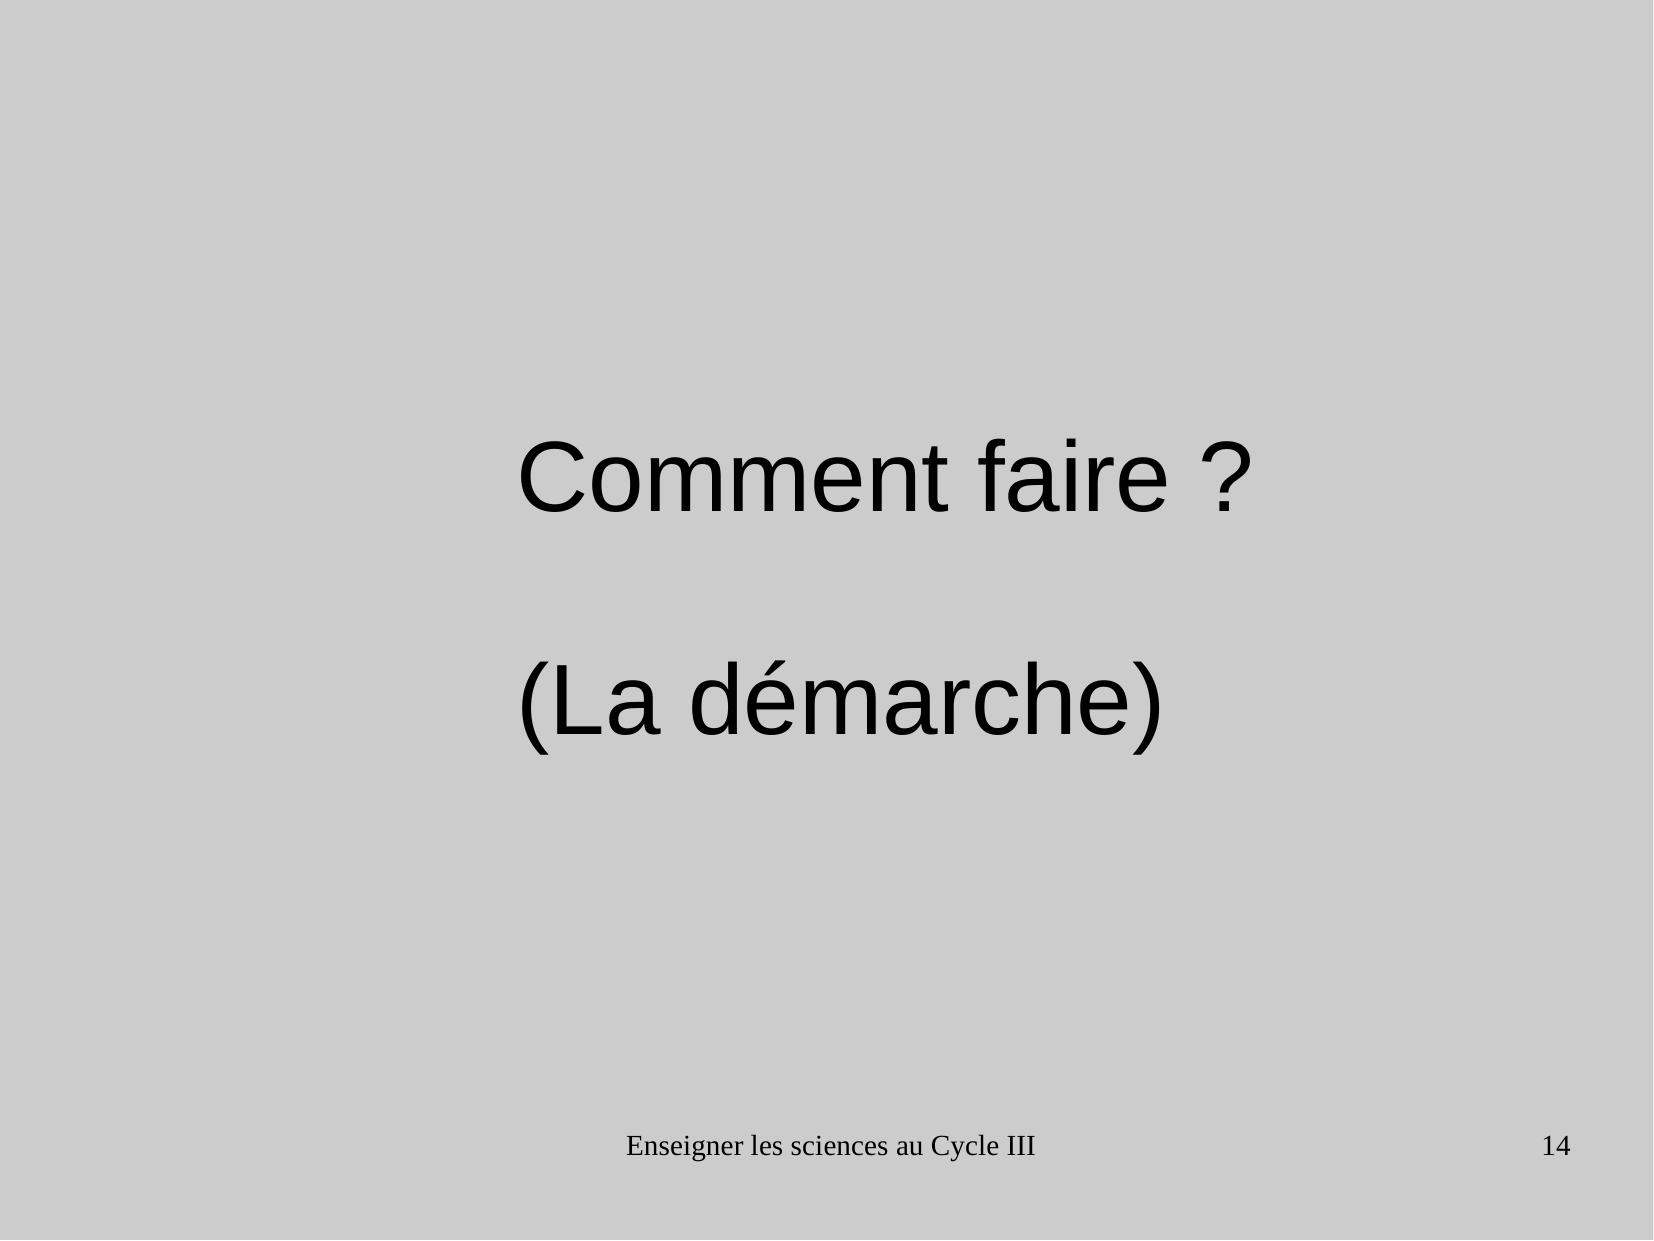

Comment faire ?
(La démarche)
 Enseigner les sciences au Cycle III
14